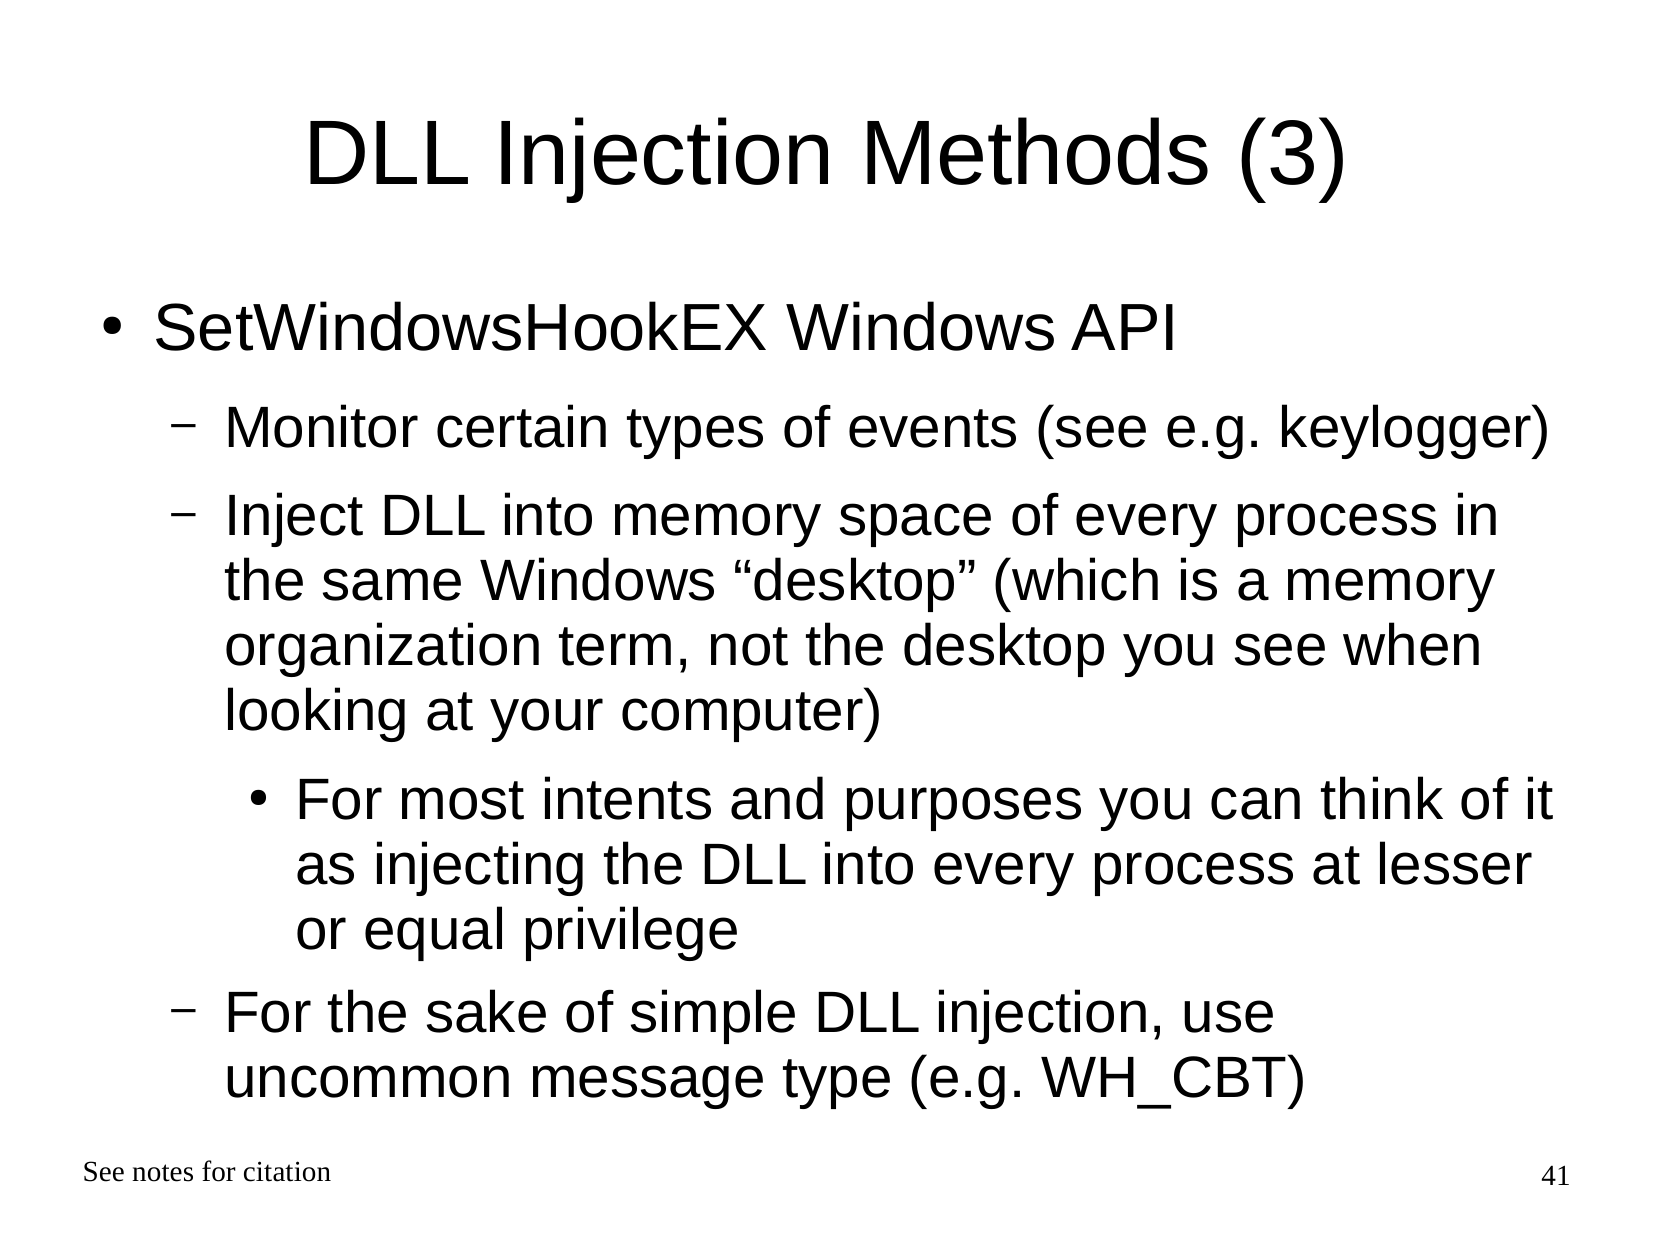

# DLL Injection Methods (3)
SetWindowsHookEX Windows API
Monitor certain types of events (see e.g. keylogger)
Inject DLL into memory space of every process in the same Windows “desktop” (which is a memory organization term, not the desktop you see when looking at your computer)
For most intents and purposes you can think of it as injecting the DLL into every process at lesser or equal privilege
For the sake of simple DLL injection, use uncommon message type (e.g. WH_CBT)
See notes for citation
41